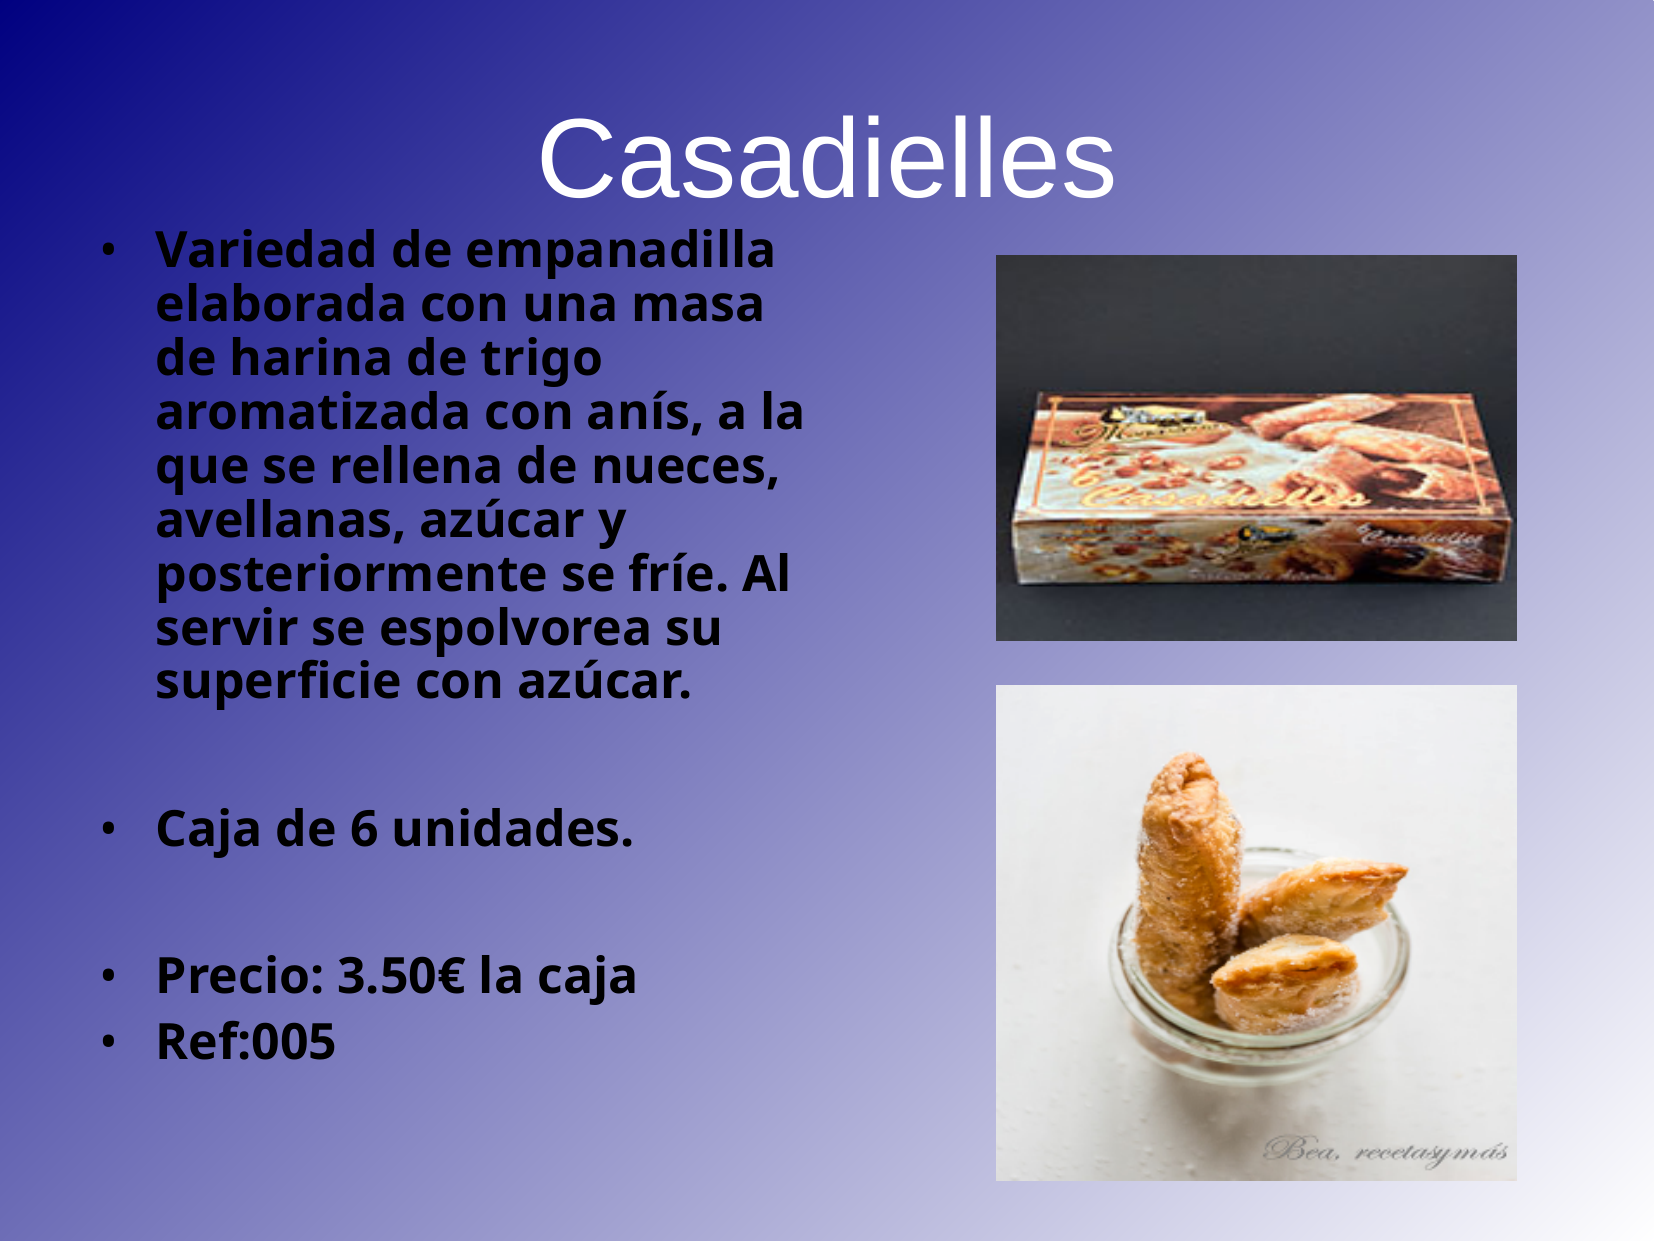

# Casadielles
Variedad de empanadilla elaborada con una masa de harina de trigo aromatizada con anís, a la que se rellena de nueces, avellanas, azúcar y posteriormente se fríe. Al servir se espolvorea su superficie con azúcar.
Caja de 6 unidades.
Precio: 3.50€ la caja
Ref:005